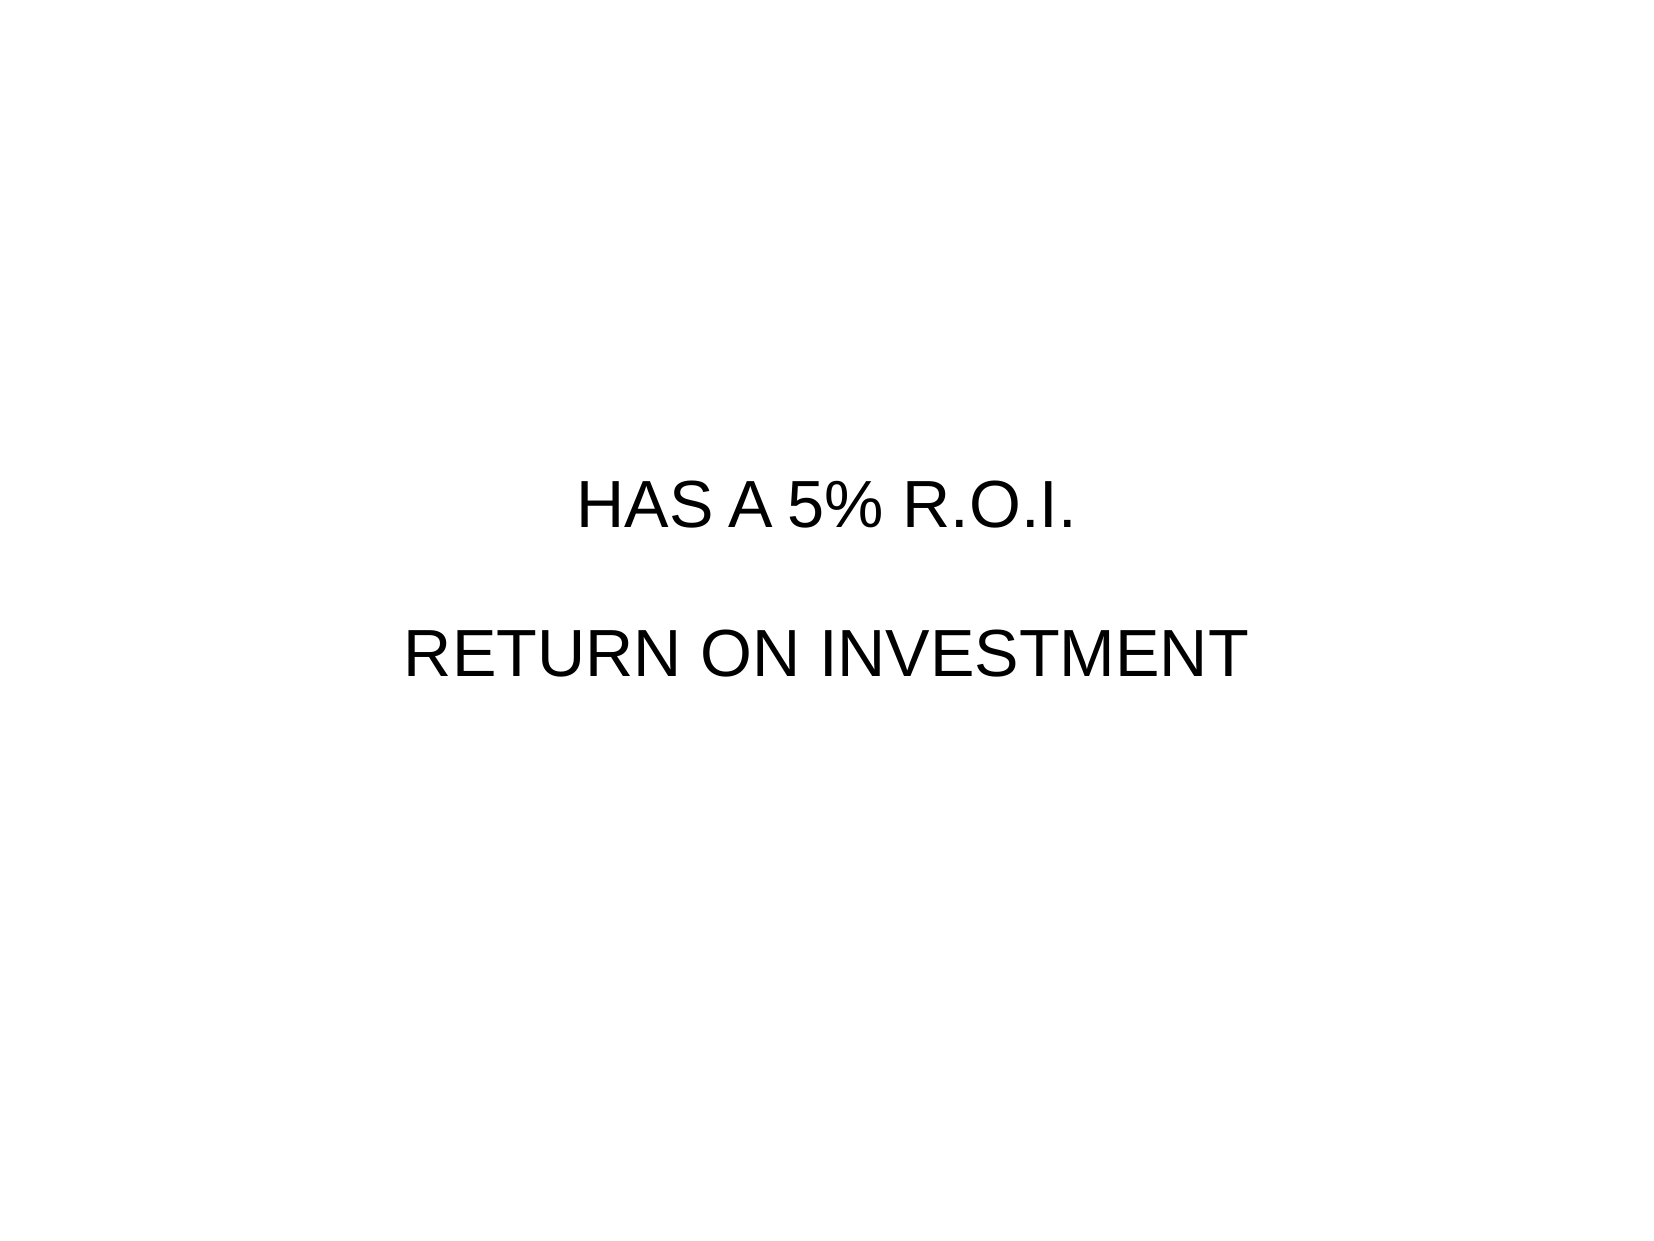

# HAS A 5% R.O.I.
RETURN ON INVESTMENT